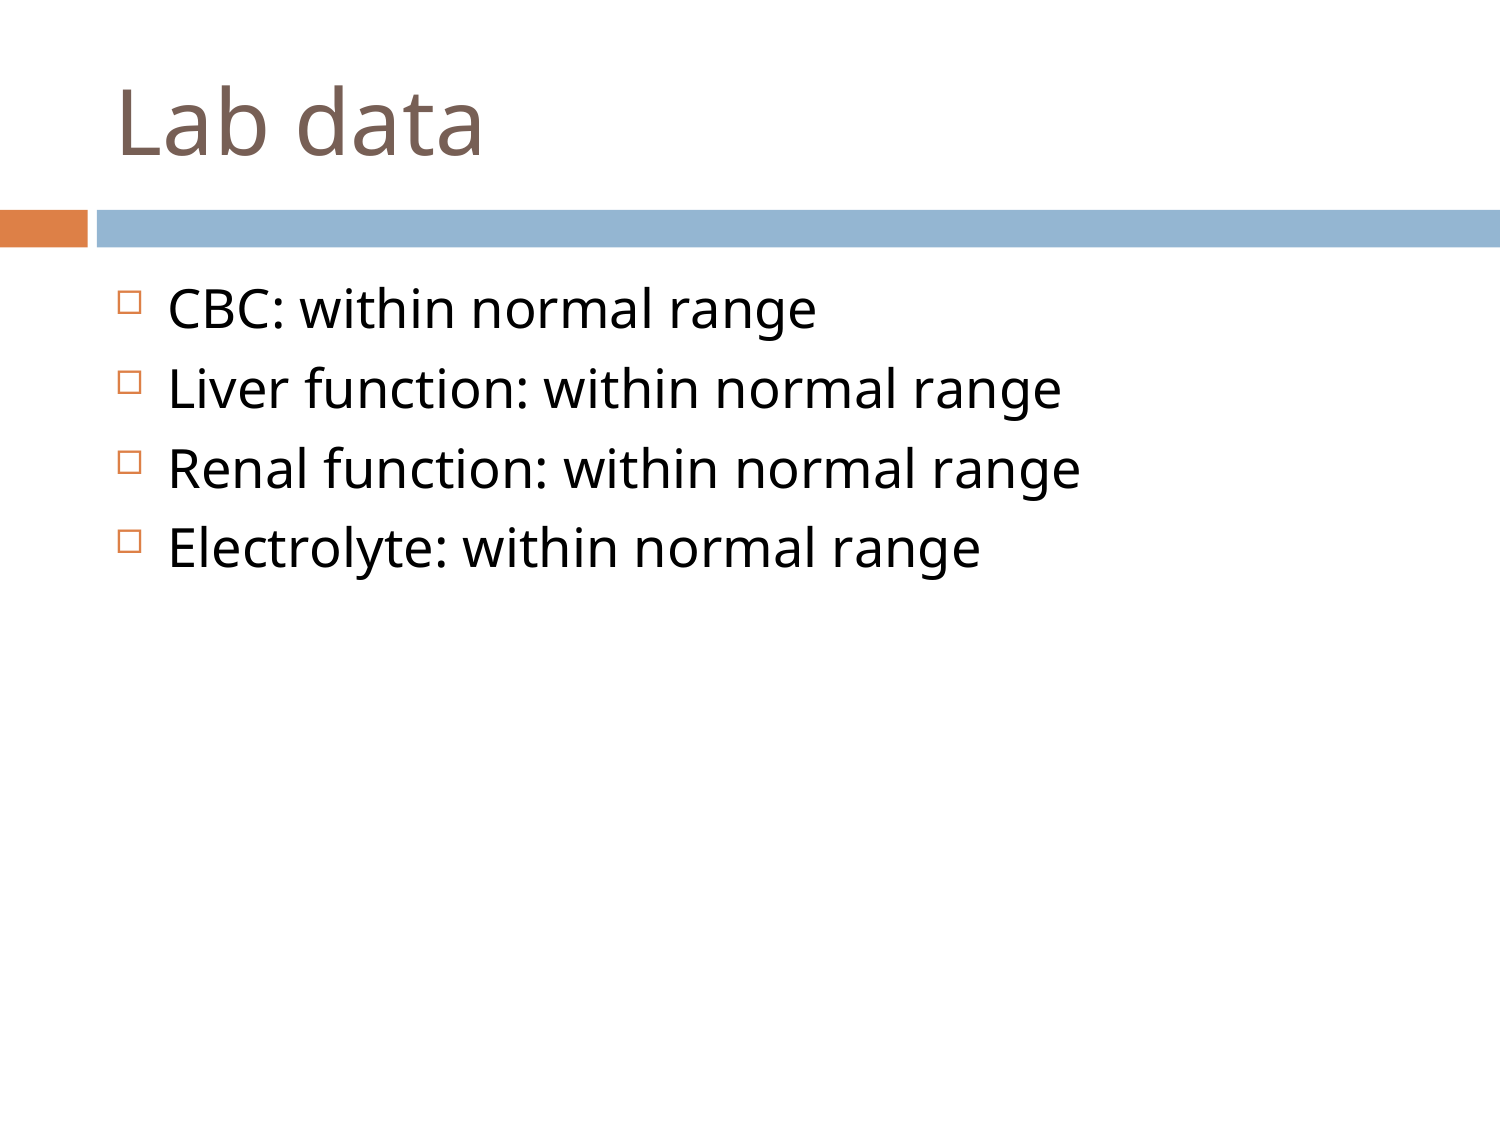

# Lab data
CBC: within normal range
Liver function: within normal range
Renal function: within normal range
Electrolyte: within normal range